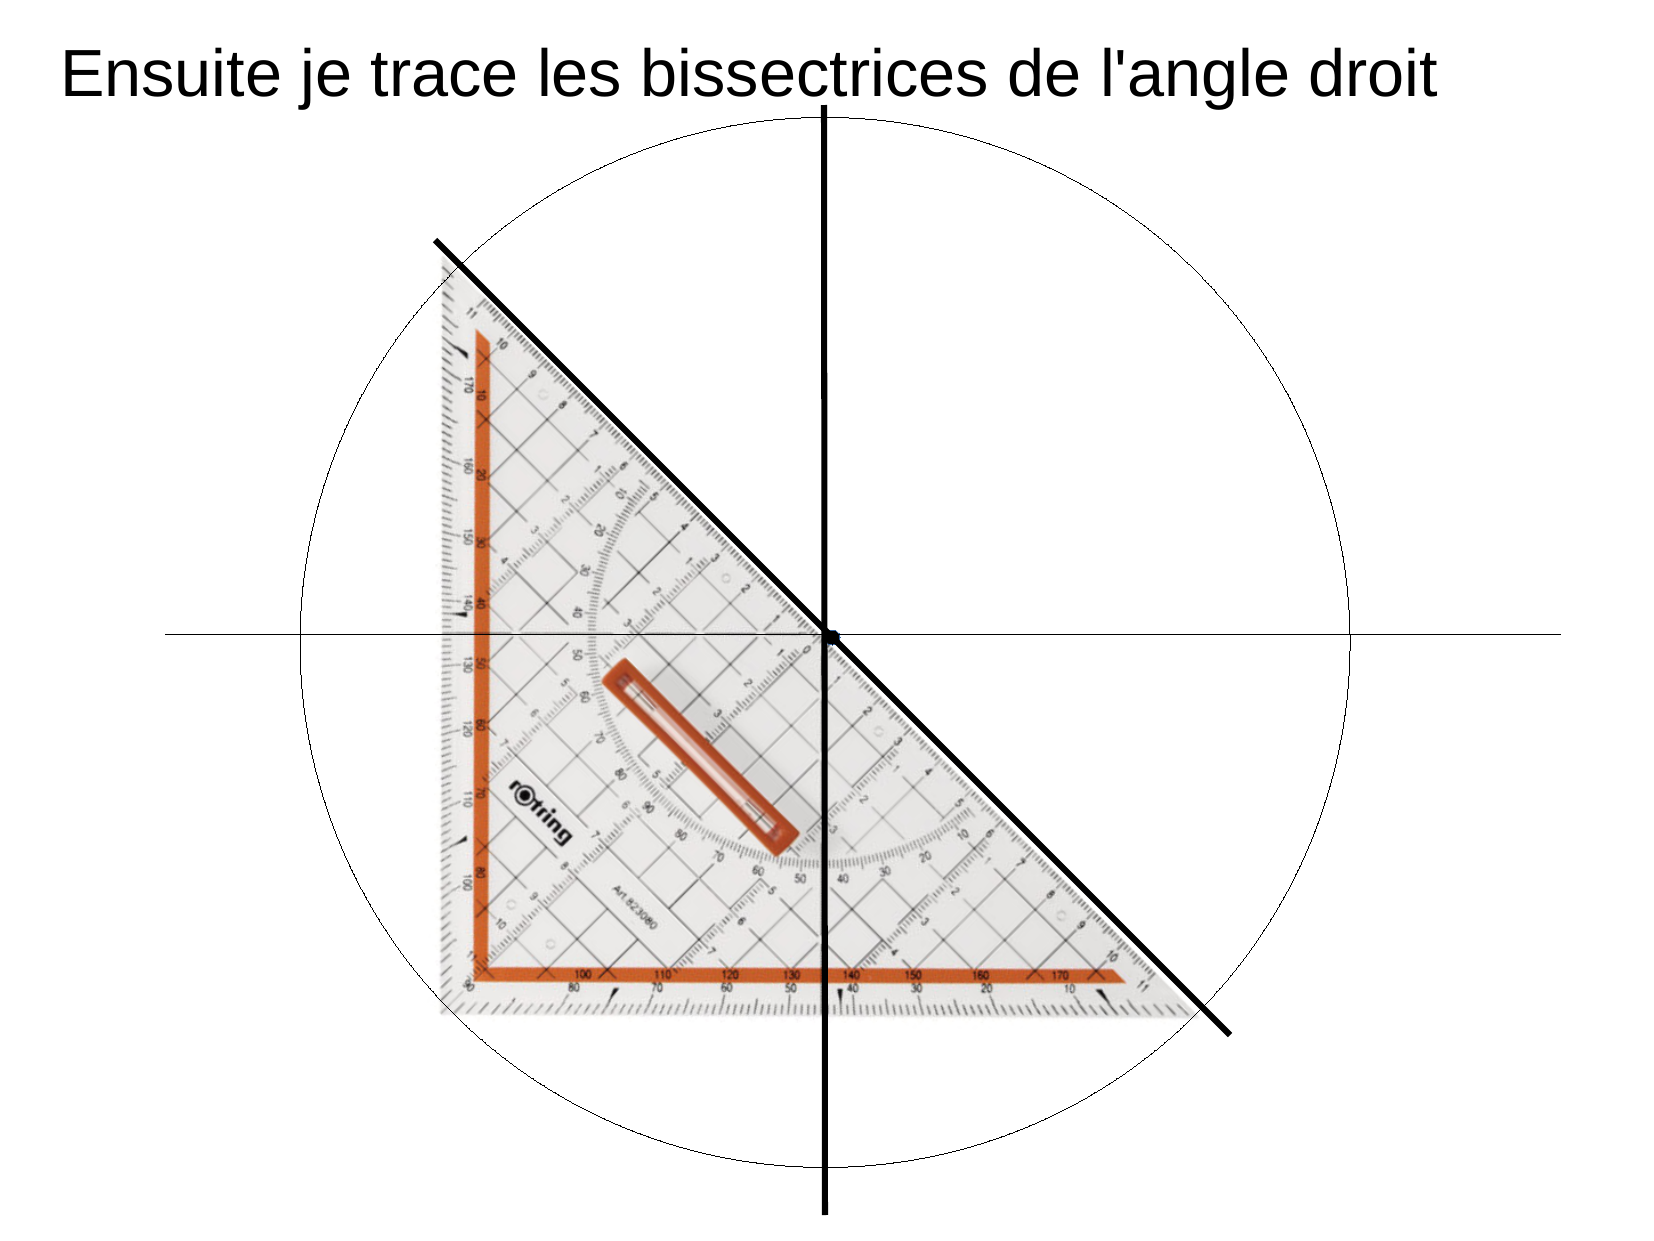

# Ensuite je trace les bissectrices de l'angle droit